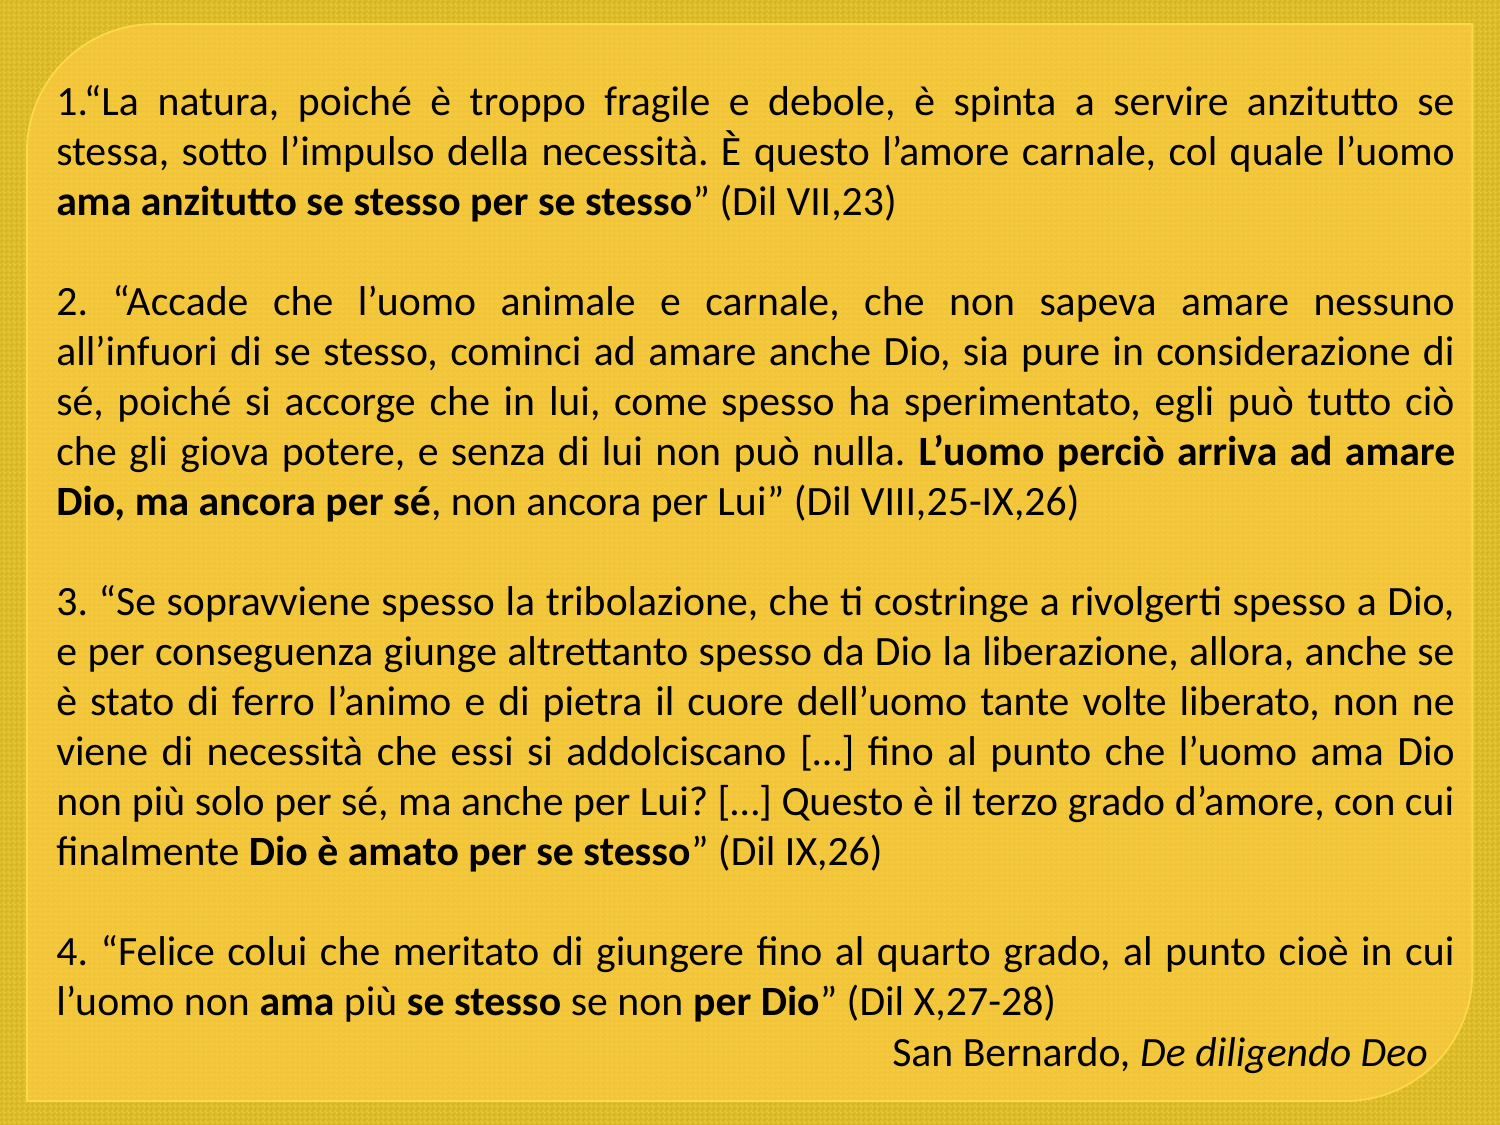

1.“La natura, poiché è troppo fragile e debole, è spinta a servire anzitutto se stessa, sotto l’impulso della necessità. È questo l’amore carnale, col quale l’uomo ama anzitutto se stesso per se stesso” (Dil VII,23)
2. “Accade che l’uomo animale e carnale, che non sapeva amare nessuno all’infuori di se stesso, cominci ad amare anche Dio, sia pure in considerazione di sé, poiché si accorge che in lui, come spesso ha sperimentato, egli può tutto ciò che gli giova potere, e senza di lui non può nulla. L’uomo perciò arriva ad amare Dio, ma ancora per sé, non ancora per Lui” (Dil VIII,25-IX,26)
3. “Se sopravviene spesso la tribolazione, che ti costringe a rivolgerti spesso a Dio, e per conseguenza giunge altrettanto spesso da Dio la liberazione, allora, anche se è stato di ferro l’animo e di pietra il cuore dell’uomo tante volte liberato, non ne viene di necessità che essi si addolciscano […] fino al punto che l’uomo ama Dio non più solo per sé, ma anche per Lui? […] Questo è il terzo grado d’amore, con cui finalmente Dio è amato per se stesso” (Dil IX,26)
4. “Felice colui che meritato di giungere fino al quarto grado, al punto cioè in cui l’uomo non ama più se stesso se non per Dio” (Dil X,27-28)
 San Bernardo, De diligendo Deo